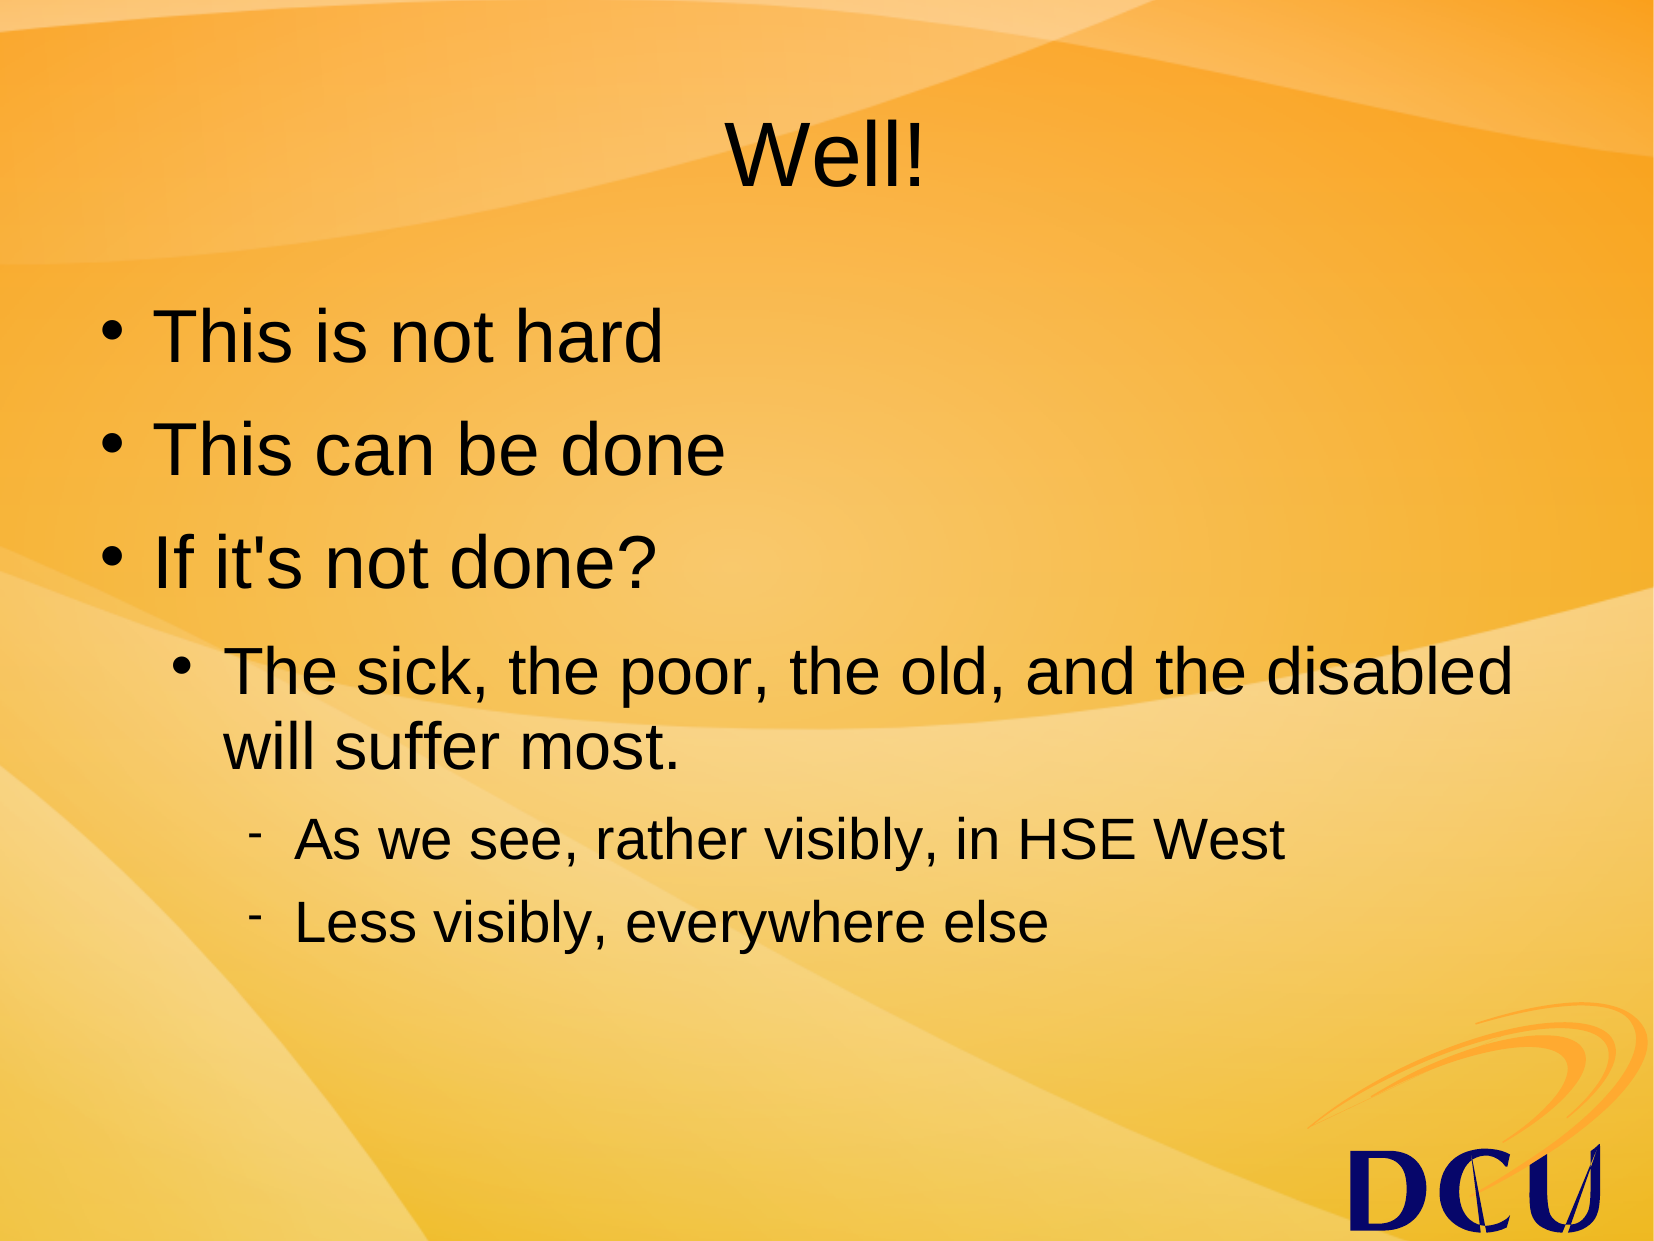

# Well!
This is not hard
This can be done
If it's not done?
The sick, the poor, the old, and the disabled will suffer most.
As we see, rather visibly, in HSE West
Less visibly, everywhere else